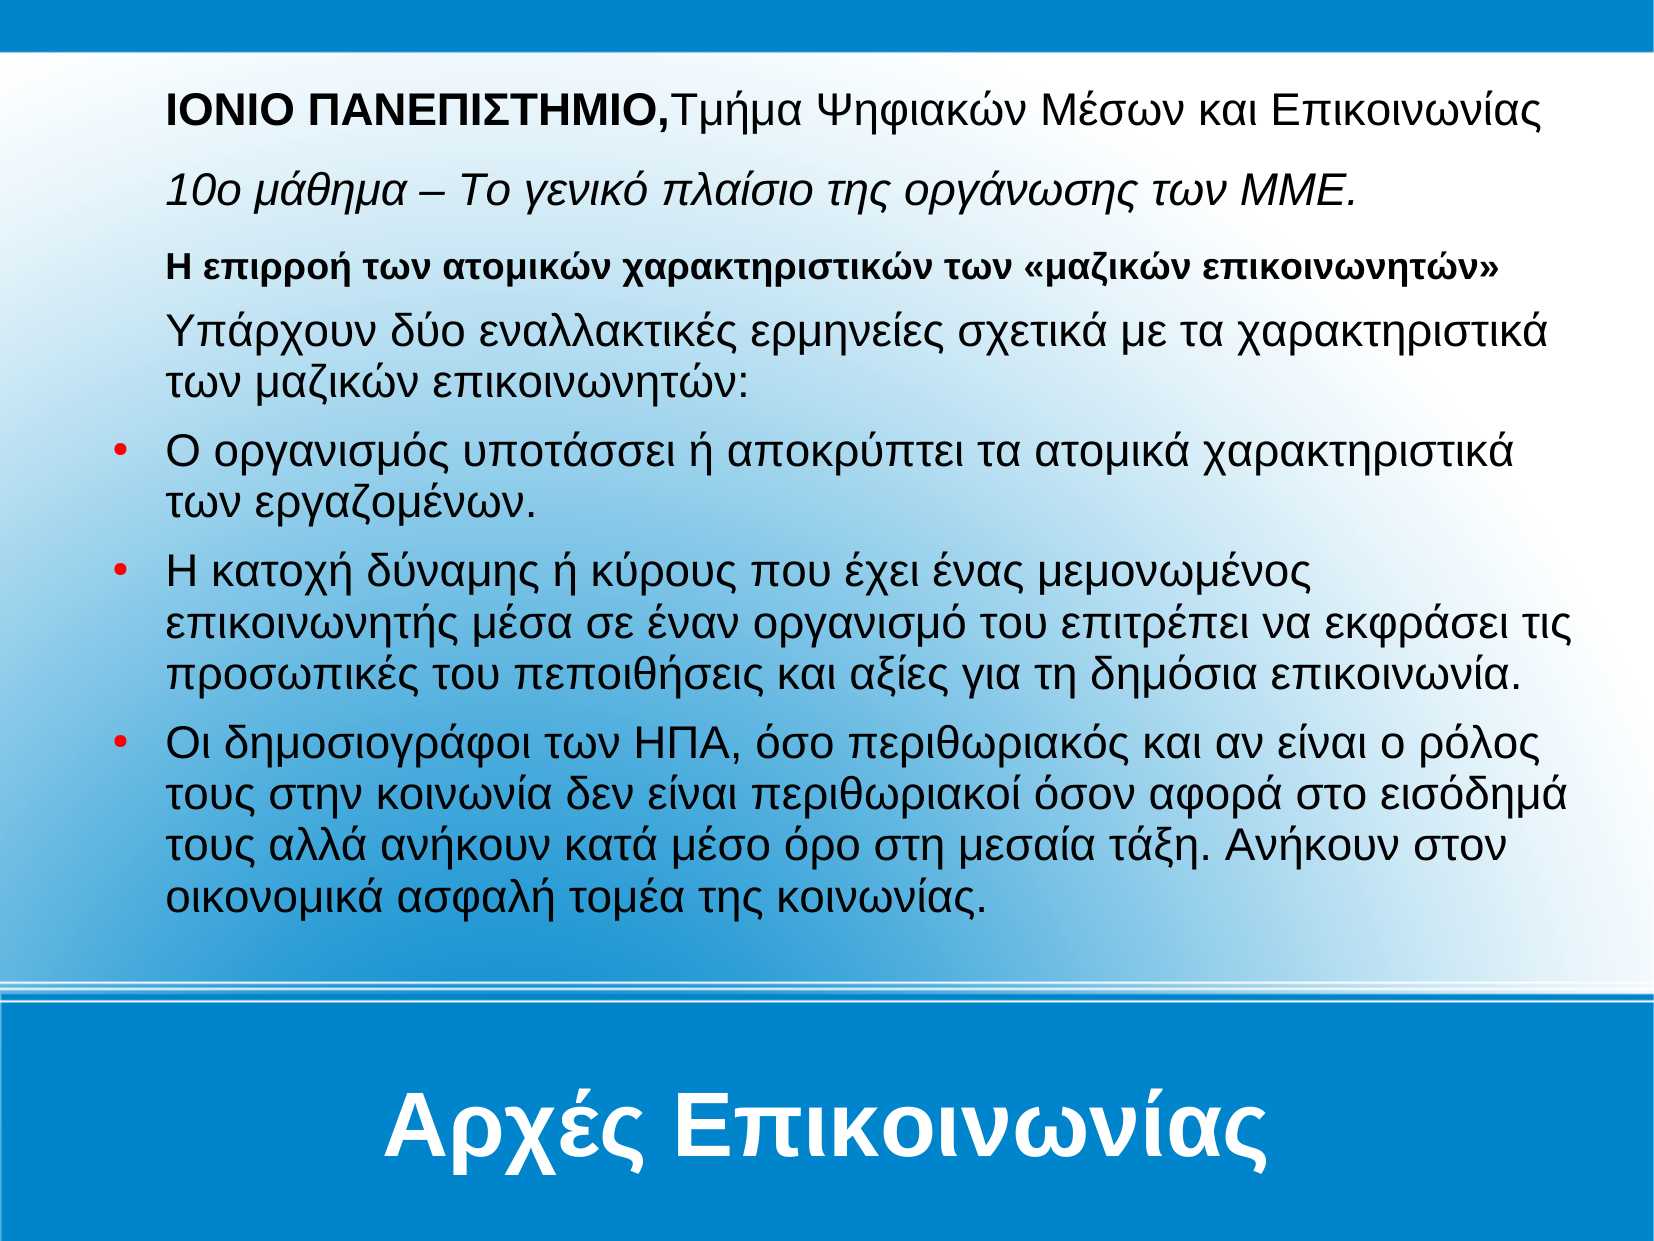

ΙΟΝΙΟ ΠΑΝΕΠΙΣΤΗΜΙΟ,Τμήμα Ψηφιακών Μέσων και Επικοινωνίας
10ο μάθημα – Το γενικό πλαίσιο της οργάνωσης των ΜΜΕ.
Η επιρροή των ατομικών χαρακτηριστικών των «μαζικών επικοινωνητών»
Υπάρχουν δύο εναλλακτικές ερμηνείες σχετικά με τα χαρακτηριστικά των μαζικών επικοινωνητών:
Ο οργανισμός υποτάσσει ή αποκρύπτει τα ατομικά χαρακτηριστικά των εργαζομένων.
Η κατοχή δύναμης ή κύρους που έχει ένας μεμονωμένος επικοινωνητής μέσα σε έναν οργανισμό του επιτρέπει να εκφράσει τις προσωπικές του πεποιθήσεις και αξίες για τη δημόσια επικοινωνία.
Οι δημοσιογράφοι των ΗΠΑ, όσο περιθωριακός και αν είναι ο ρόλος τους στην κοινωνία δεν είναι περιθωριακοί όσον αφορά στο εισόδημά τους αλλά ανήκουν κατά μέσο όρο στη μεσαία τάξη. Ανήκουν στον οικονομικά ασφαλή τομέα της κοινωνίας.
# Αρχές Επικοινωνίας